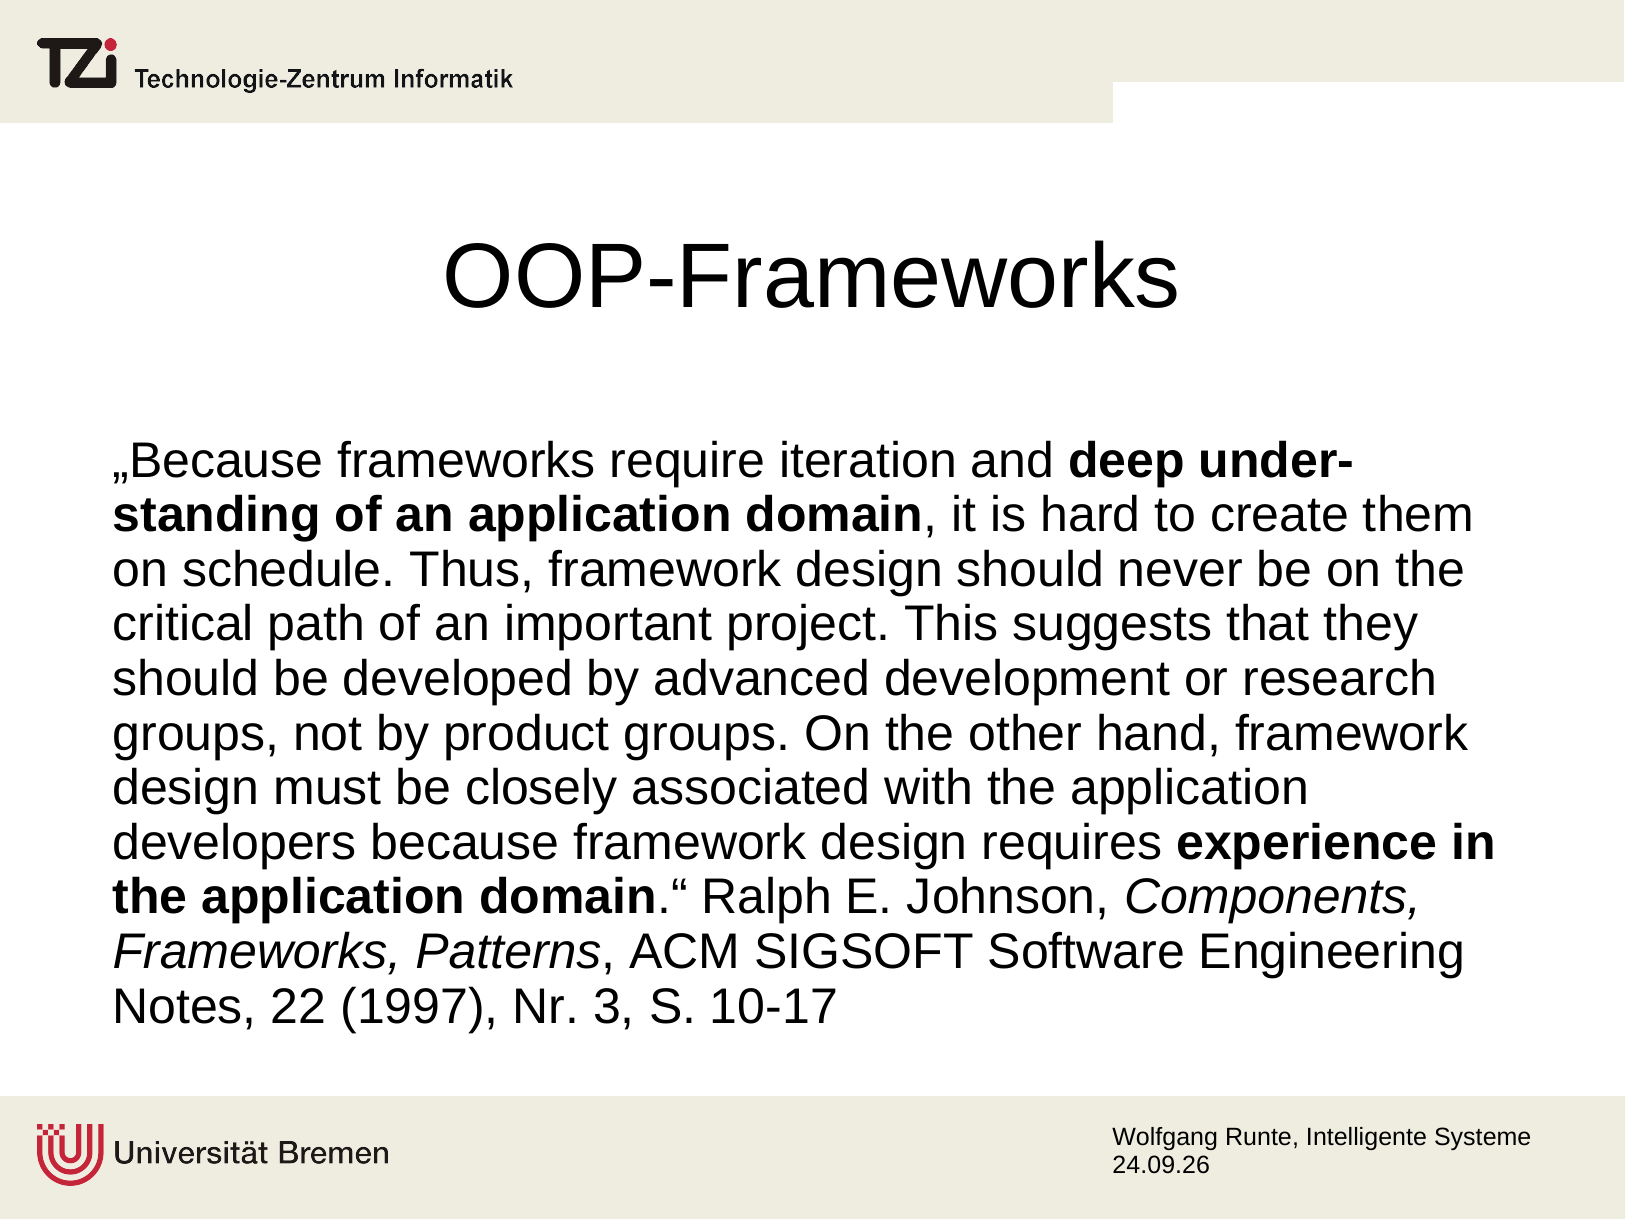

# OOP-Frameworks
„Because frameworks require iteration and deep under-standing of an application domain, it is hard to create them on schedule. Thus, framework design should never be on the critical path of an important project. This suggests that they should be developed by advanced development or research groups, not by product groups. On the other hand, framework design must be closely associated with the application developers because framework design requires experience in the application domain.“ Ralph E. Johnson, Components, Frameworks, Patterns, ACM SIGSOFT Software Engineering Notes, 22 (1997), Nr. 3, S. 10-17